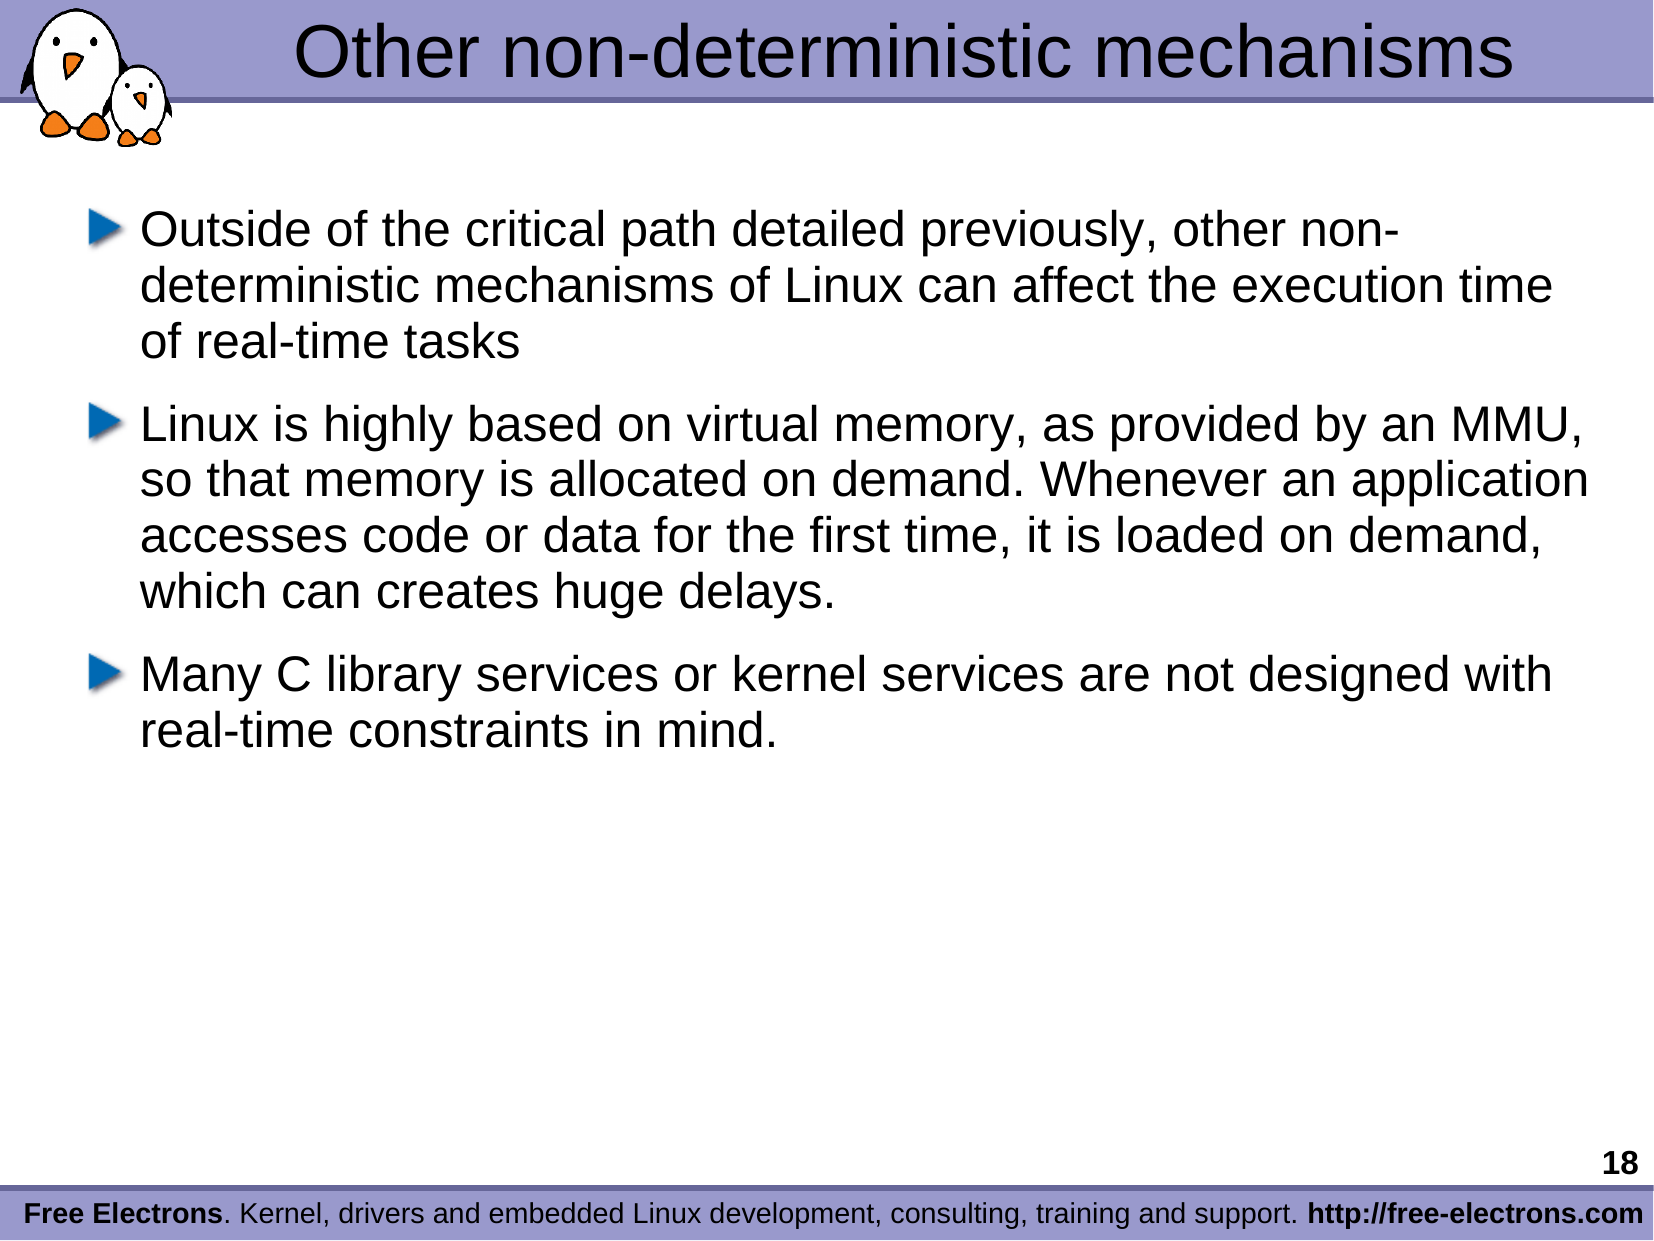

# Other non-deterministic mechanisms
Outside of the critical path detailed previously, other non-deterministic mechanisms of Linux can affect the execution time of real-time tasks
Linux is highly based on virtual memory, as provided by an MMU, so that memory is allocated on demand. Whenever an application accesses code or data for the first time, it is loaded on demand, which can creates huge delays.
Many C library services or kernel services are not designed with real-time constraints in mind.